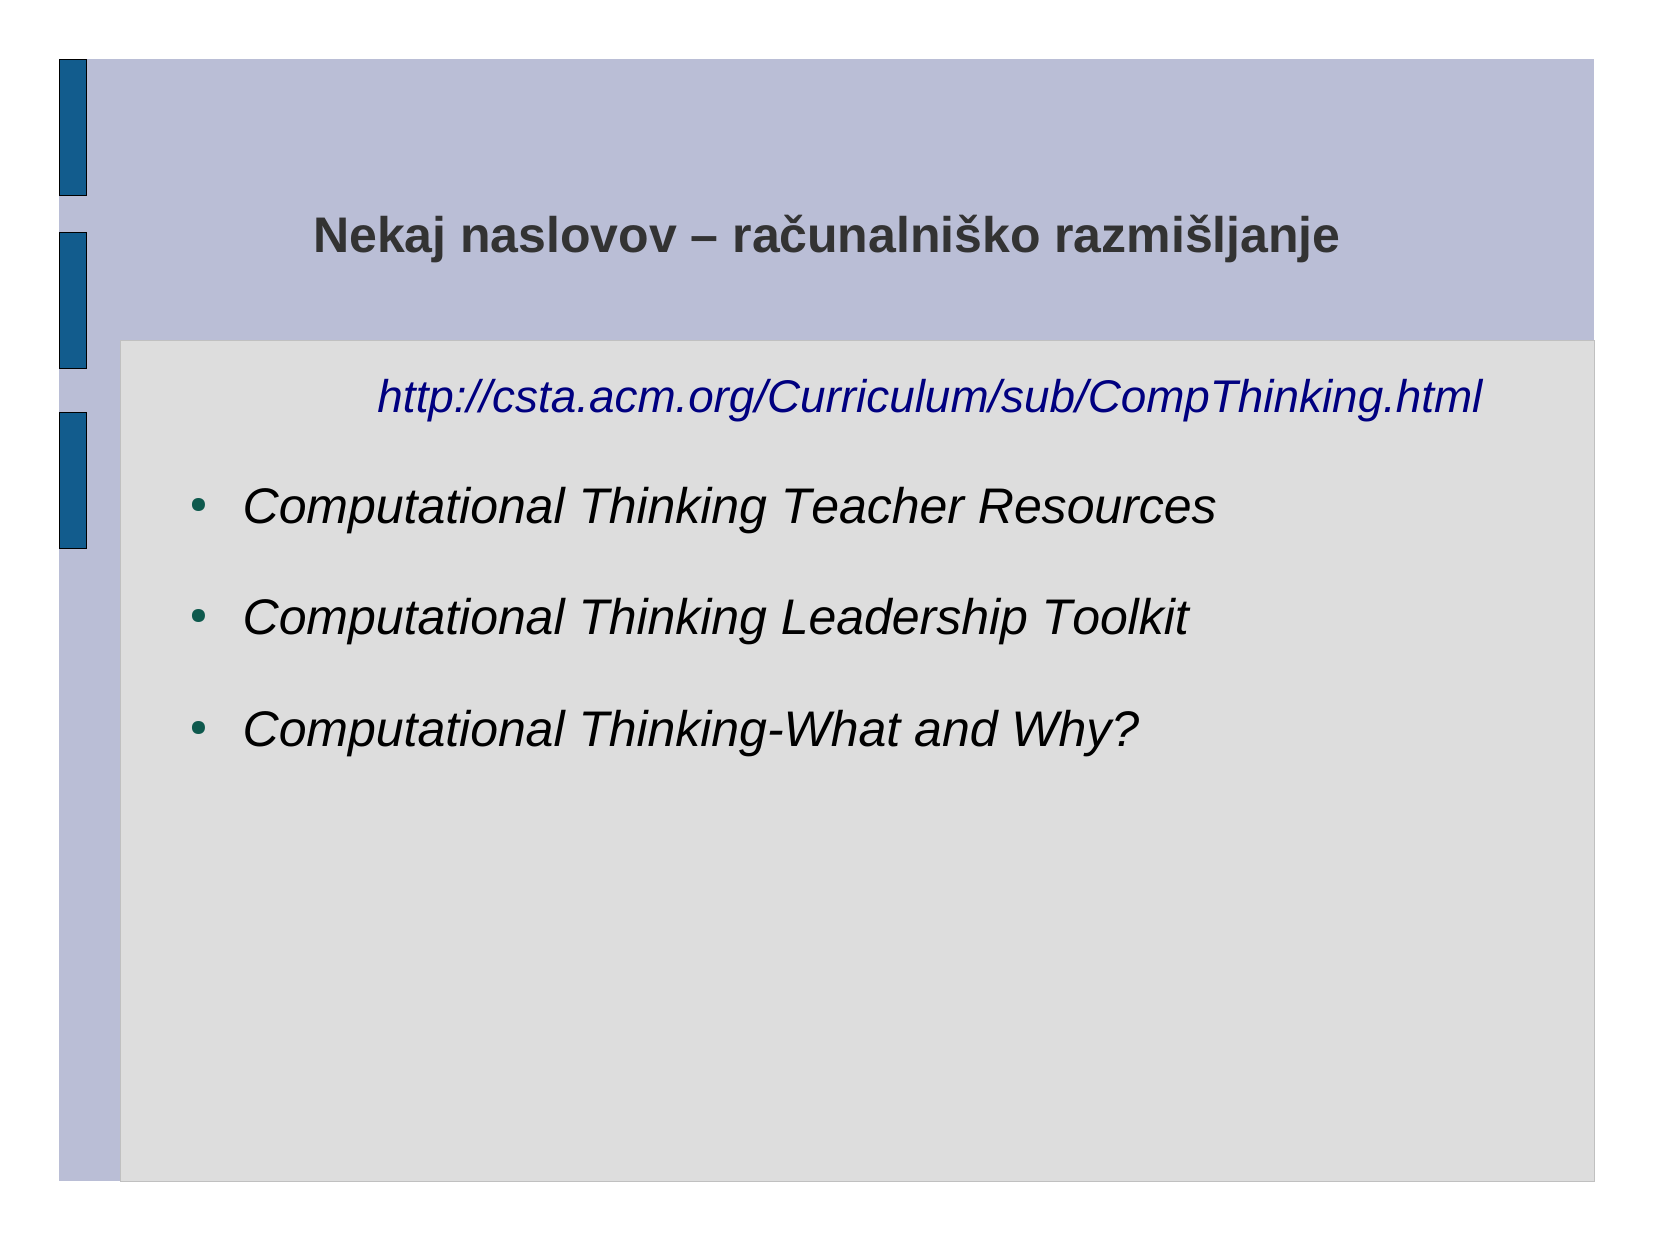

# Nekaj naslovov – računalniško razmišljanje
http://csta.acm.org/Curriculum/sub/CompThinking.html
Computational Thinking Teacher Resources
Computational Thinking Leadership Toolkit
Computational Thinking-What and Why?